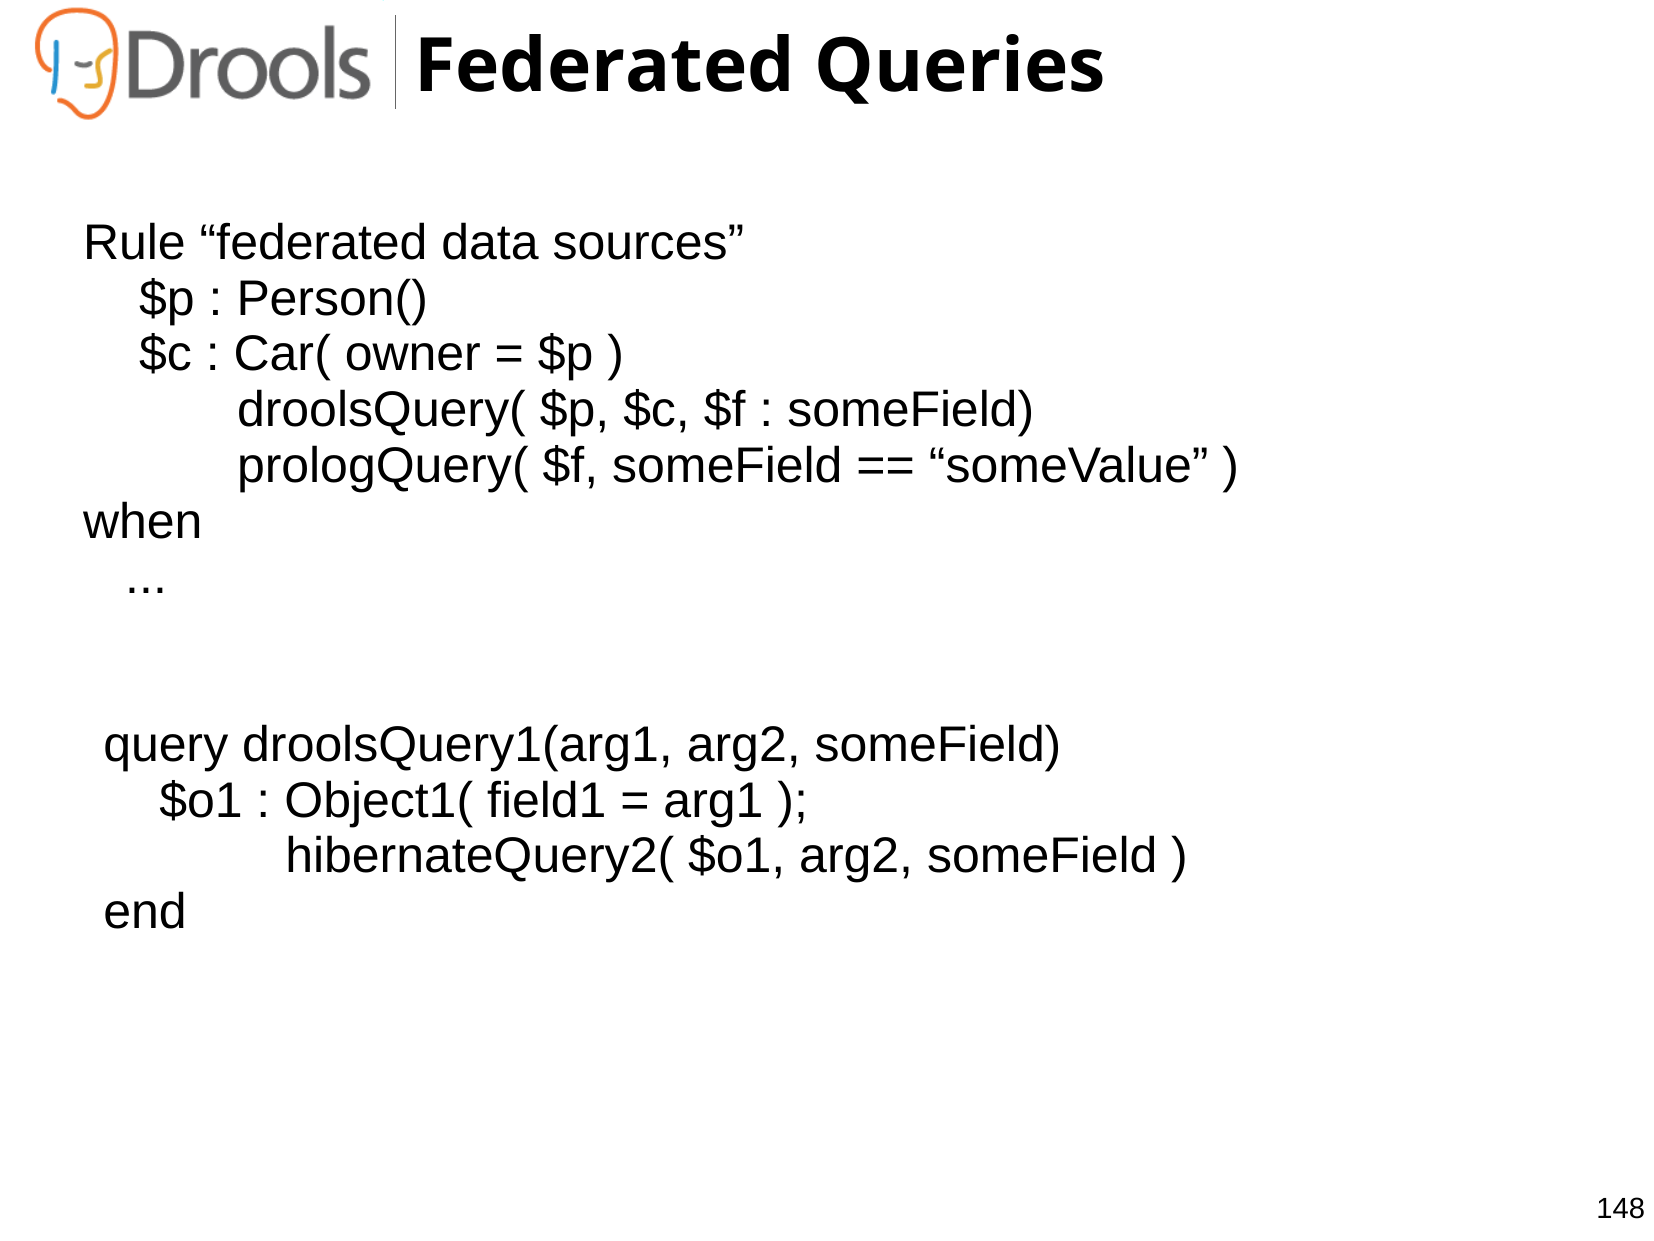

# Federated Queries
Rule “federated data sources”
 $p : Person()
 $c : Car( owner = $p )
 droolsQuery( $p, $c, $f : someField)
 prologQuery( $f, someField == “someValue” )
when
 ...
query droolsQuery1(arg1, arg2, someField)
 $o1 : Object1( field1 = arg1 );
 hibernateQuery2( $o1, arg2, someField )
end